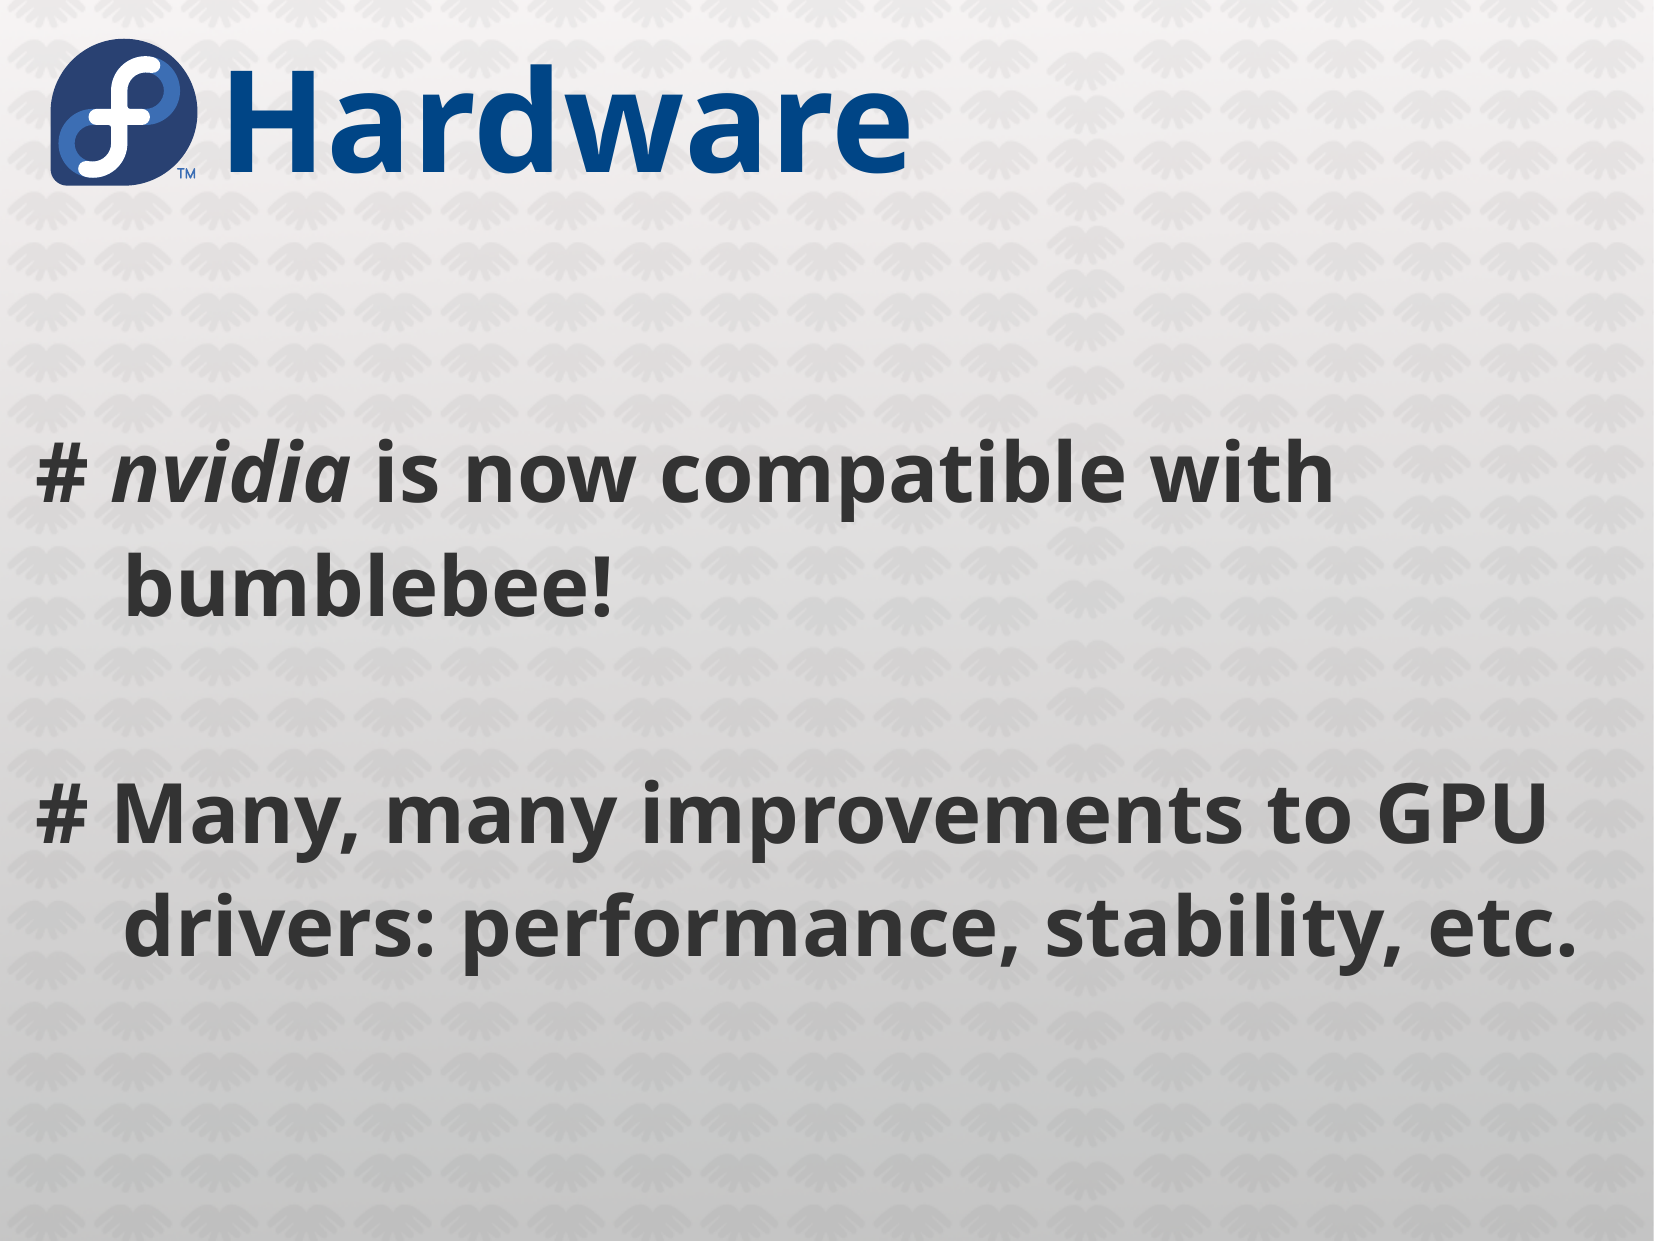

# Hardware
# nvidia is now compatible with
 bumblebee!
# Many, many improvements to GPU
 drivers: performance, stability, etc.